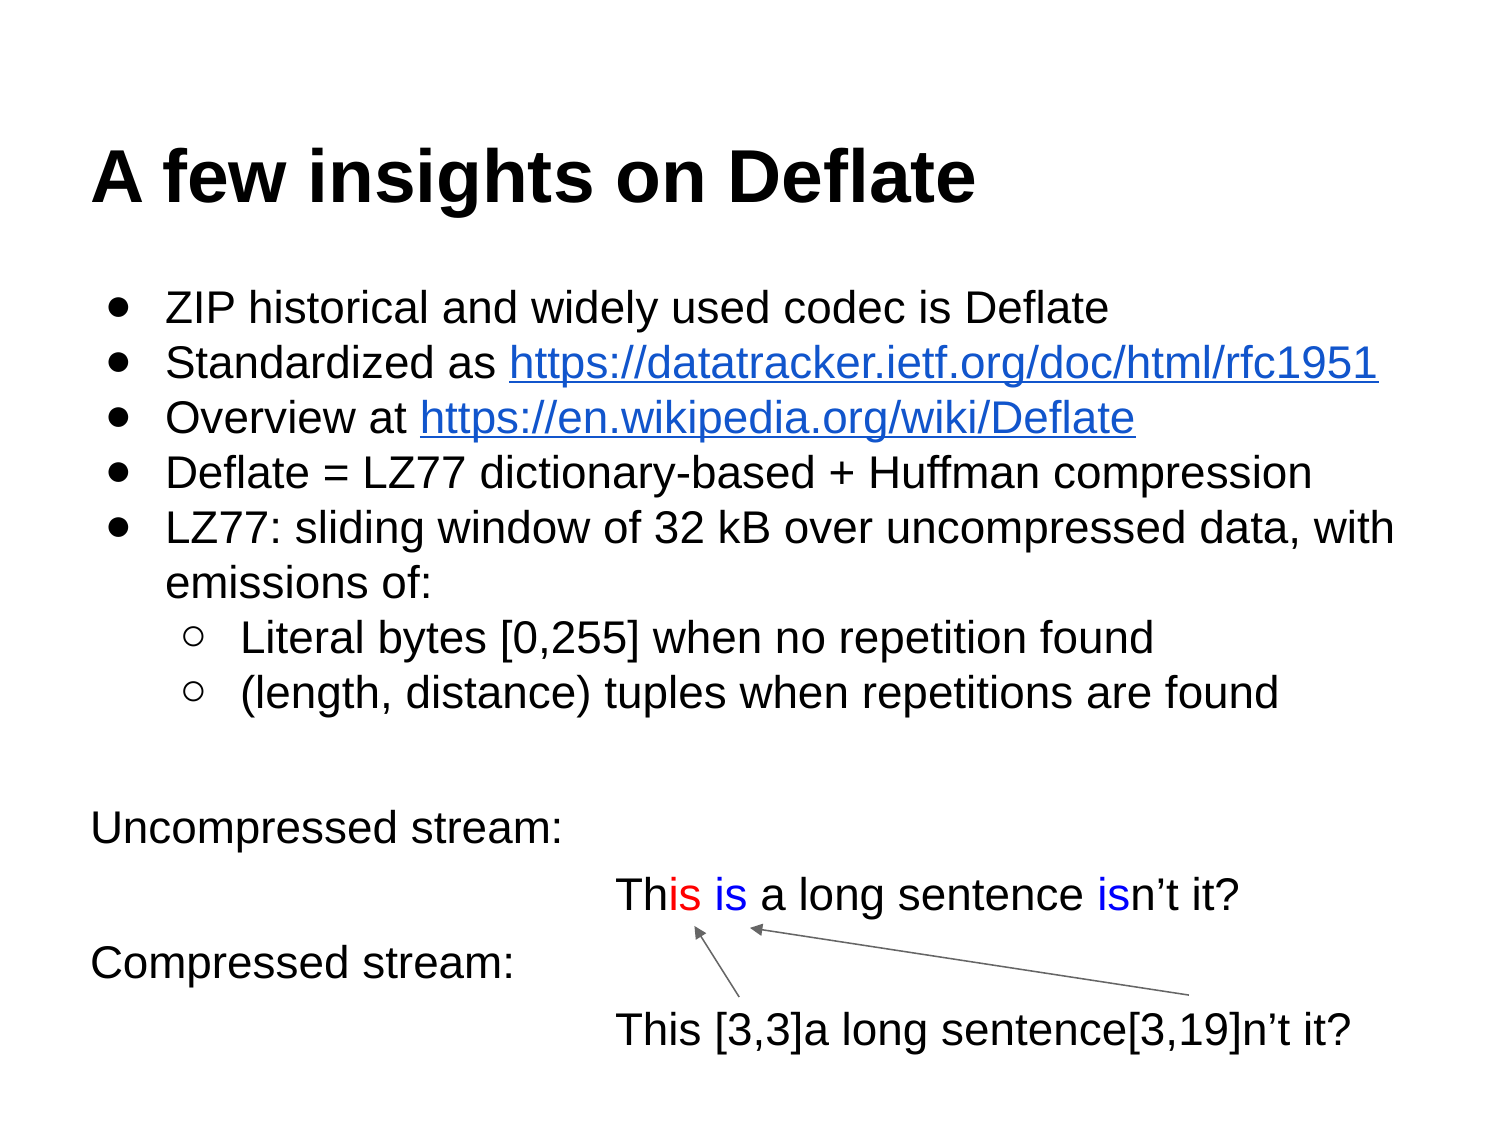

# A few insights on Deflate
ZIP historical and widely used codec is Deflate
Standardized as https://datatracker.ietf.org/doc/html/rfc1951
Overview at https://en.wikipedia.org/wiki/Deflate
Deflate = LZ77 dictionary-based + Huffman compression
LZ77: sliding window of 32 kB over uncompressed data, with emissions of:
Literal bytes [0,255] when no repetition found
(length, distance) tuples when repetitions are found
Uncompressed stream:
This is a long sentence isn’t it?
Compressed stream:
This [3,3]a long sentence[3,19]n’t it?